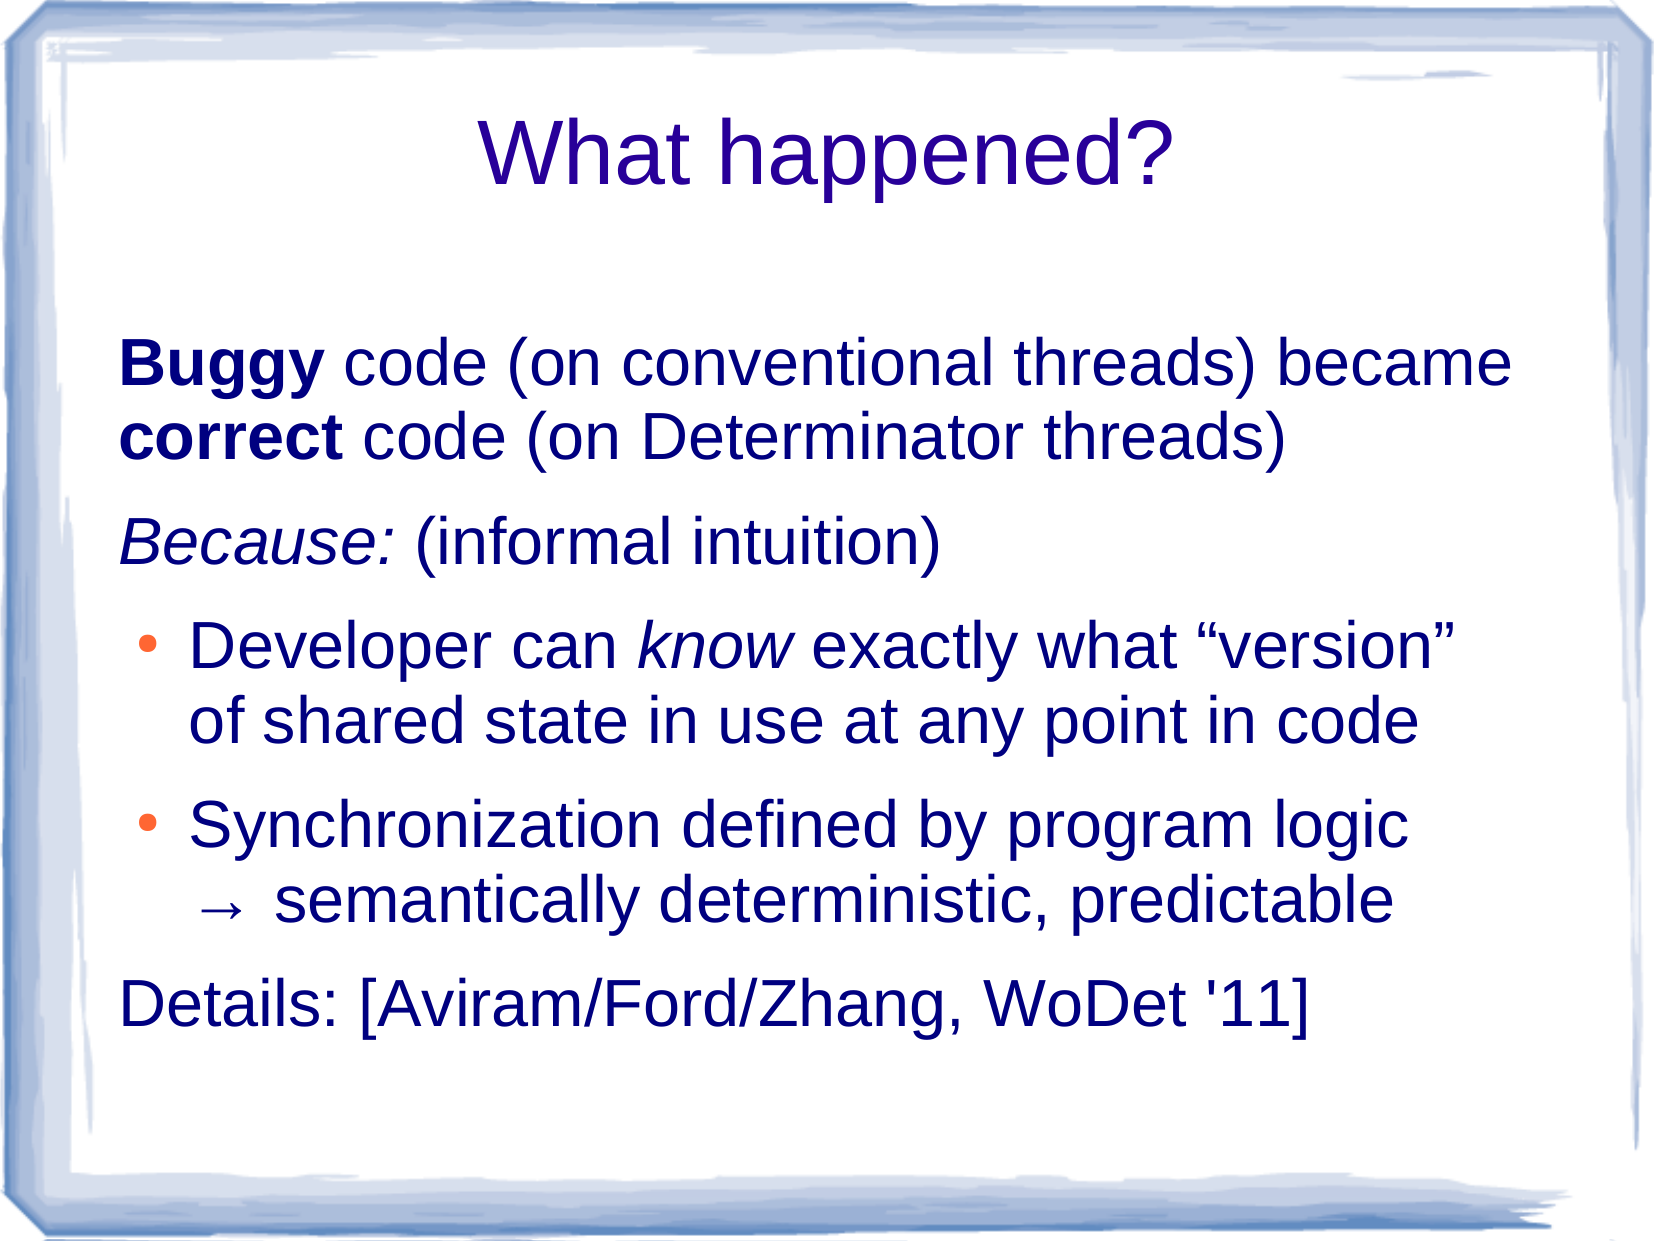

# What happened?
Buggy code (on conventional threads) became
correct code (on Determinator threads)
Because: (informal intuition)
Developer can know exactly what “version”
of shared state in use at any point in code
Synchronization defined by program logic
→ semantically deterministic, predictable
Details: [Aviram/Ford/Zhang, WoDet '11]